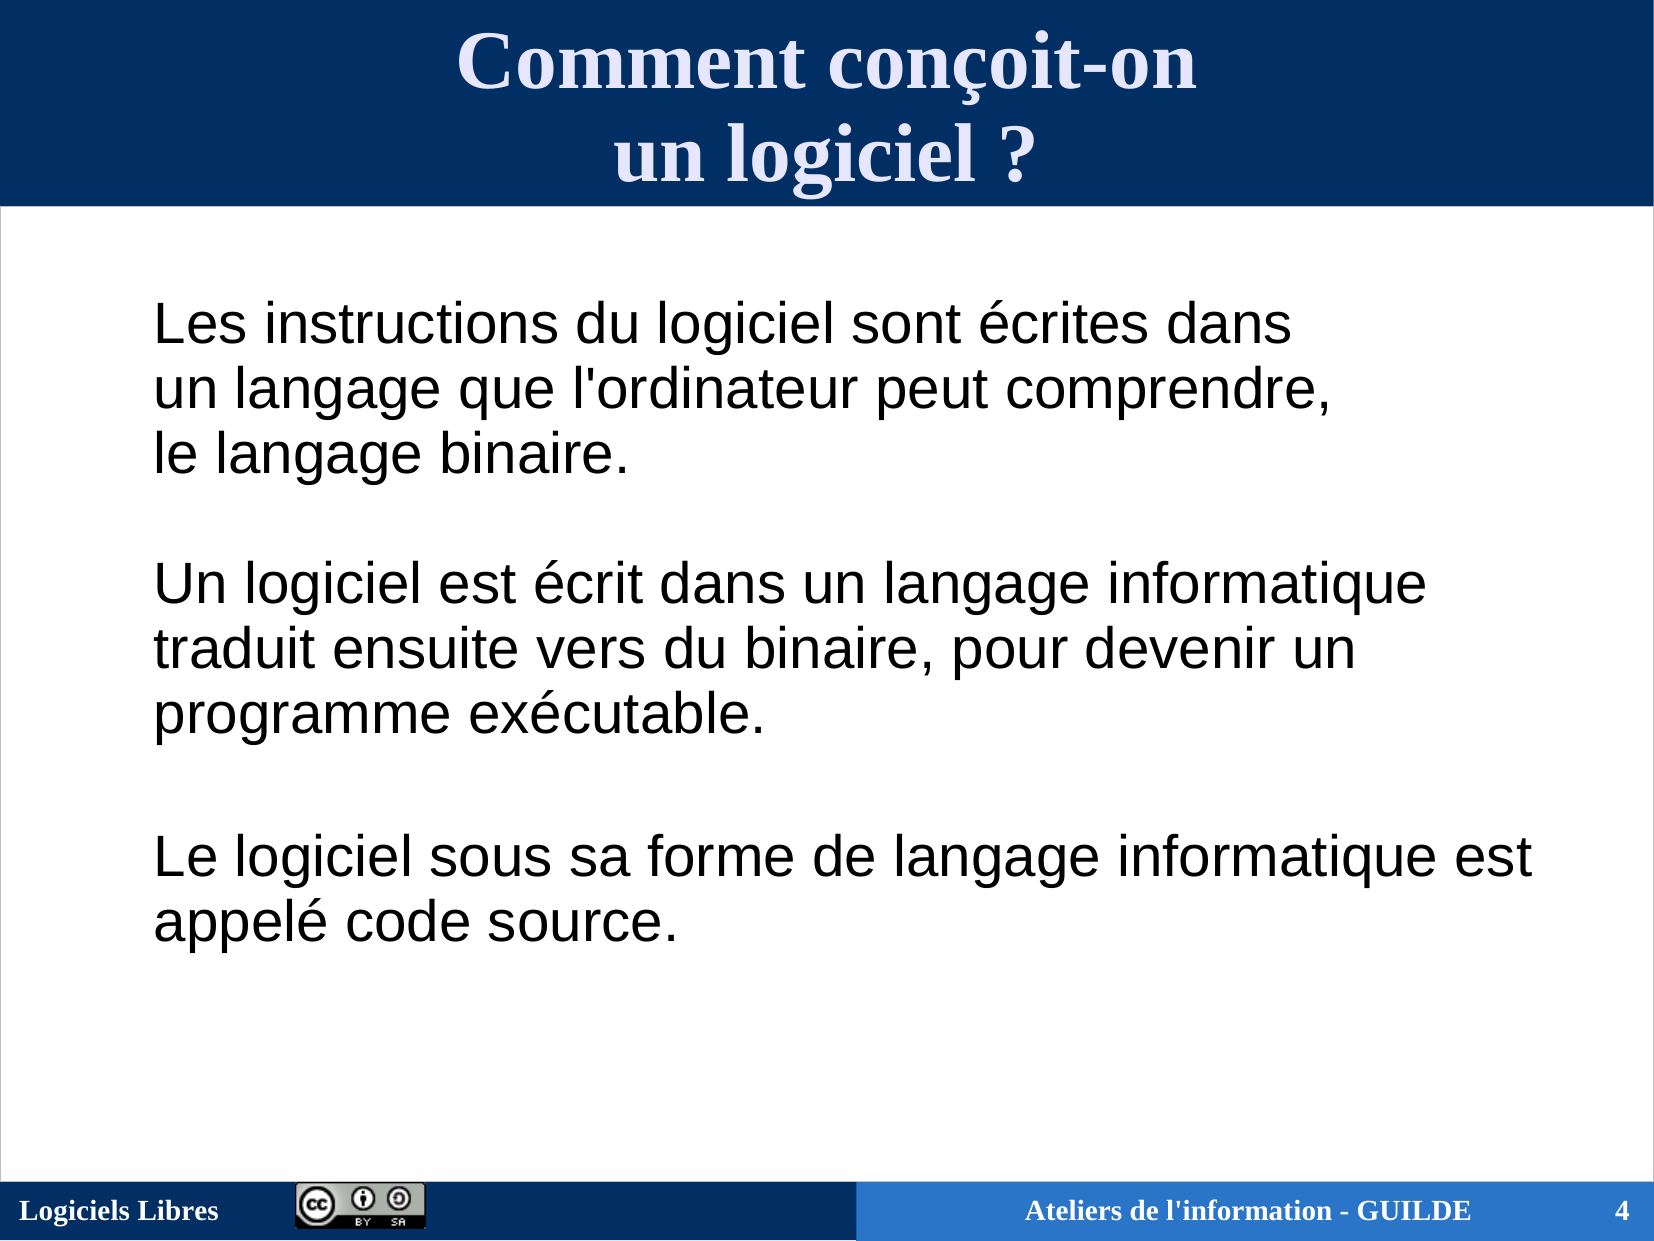

Comment conçoit-on
un logiciel ?
# Les instructions du logiciel sont écrites dans un langage que l'ordinateur peut comprendre, le langage binaire.
Un logiciel est écrit dans un langage informatique traduit ensuite vers du binaire, pour devenir un programme exécutable.
Le logiciel sous sa forme de langage informatique est appelé code source.
4